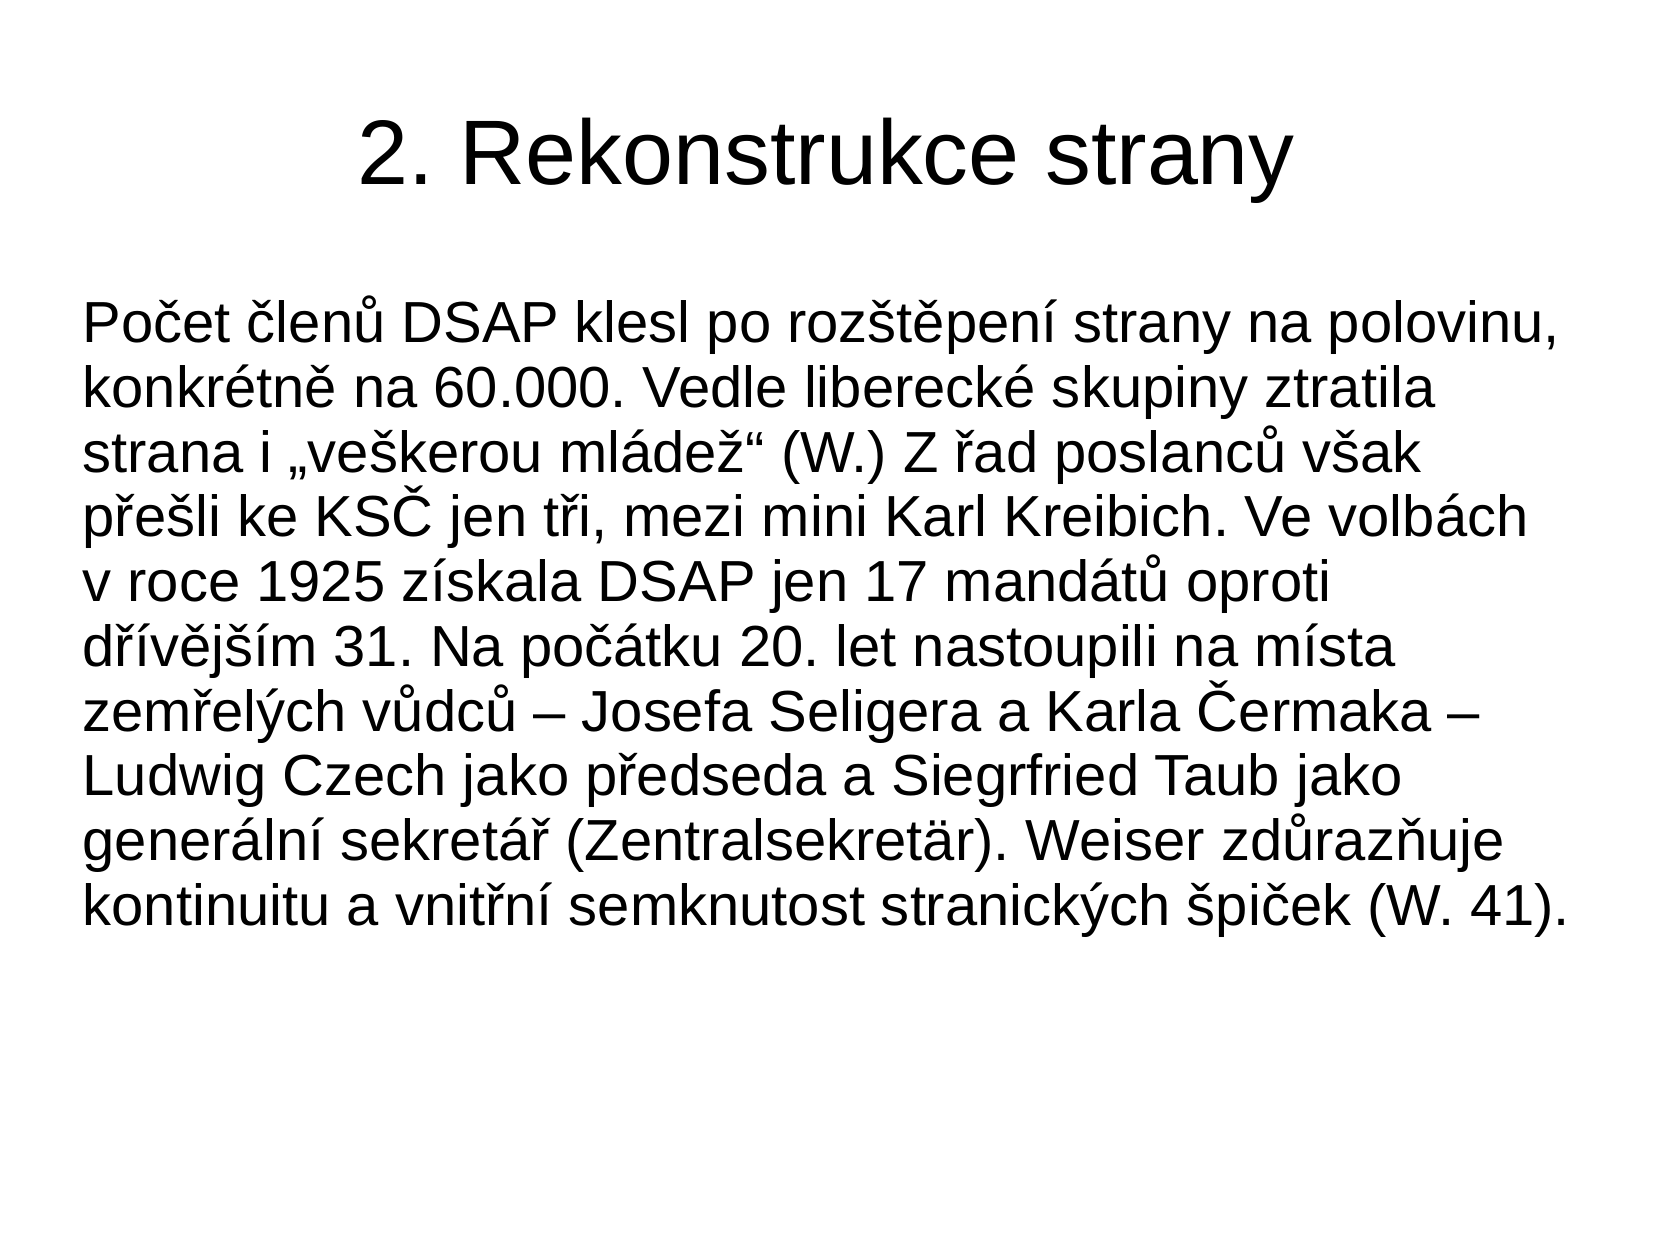

# 2. Rekonstrukce strany
Počet členů DSAP klesl po rozštěpení strany na polovinu, konkrétně na 60.000. Vedle liberecké skupiny ztratila strana i „veškerou mládež“ (W.) Z řad poslanců však přešli ke KSČ jen tři, mezi mini Karl Kreibich. Ve volbách v roce 1925 získala DSAP jen 17 mandátů oproti dřívějším 31. Na počátku 20. let nastoupili na místa zemřelých vůdců – Josefa Seligera a Karla Čermaka – Ludwig Czech jako předseda a Siegrfried Taub jako generální sekretář (Zentralsekretär). Weiser zdůrazňuje kontinuitu a vnitřní semknutost stranických špiček (W. 41).